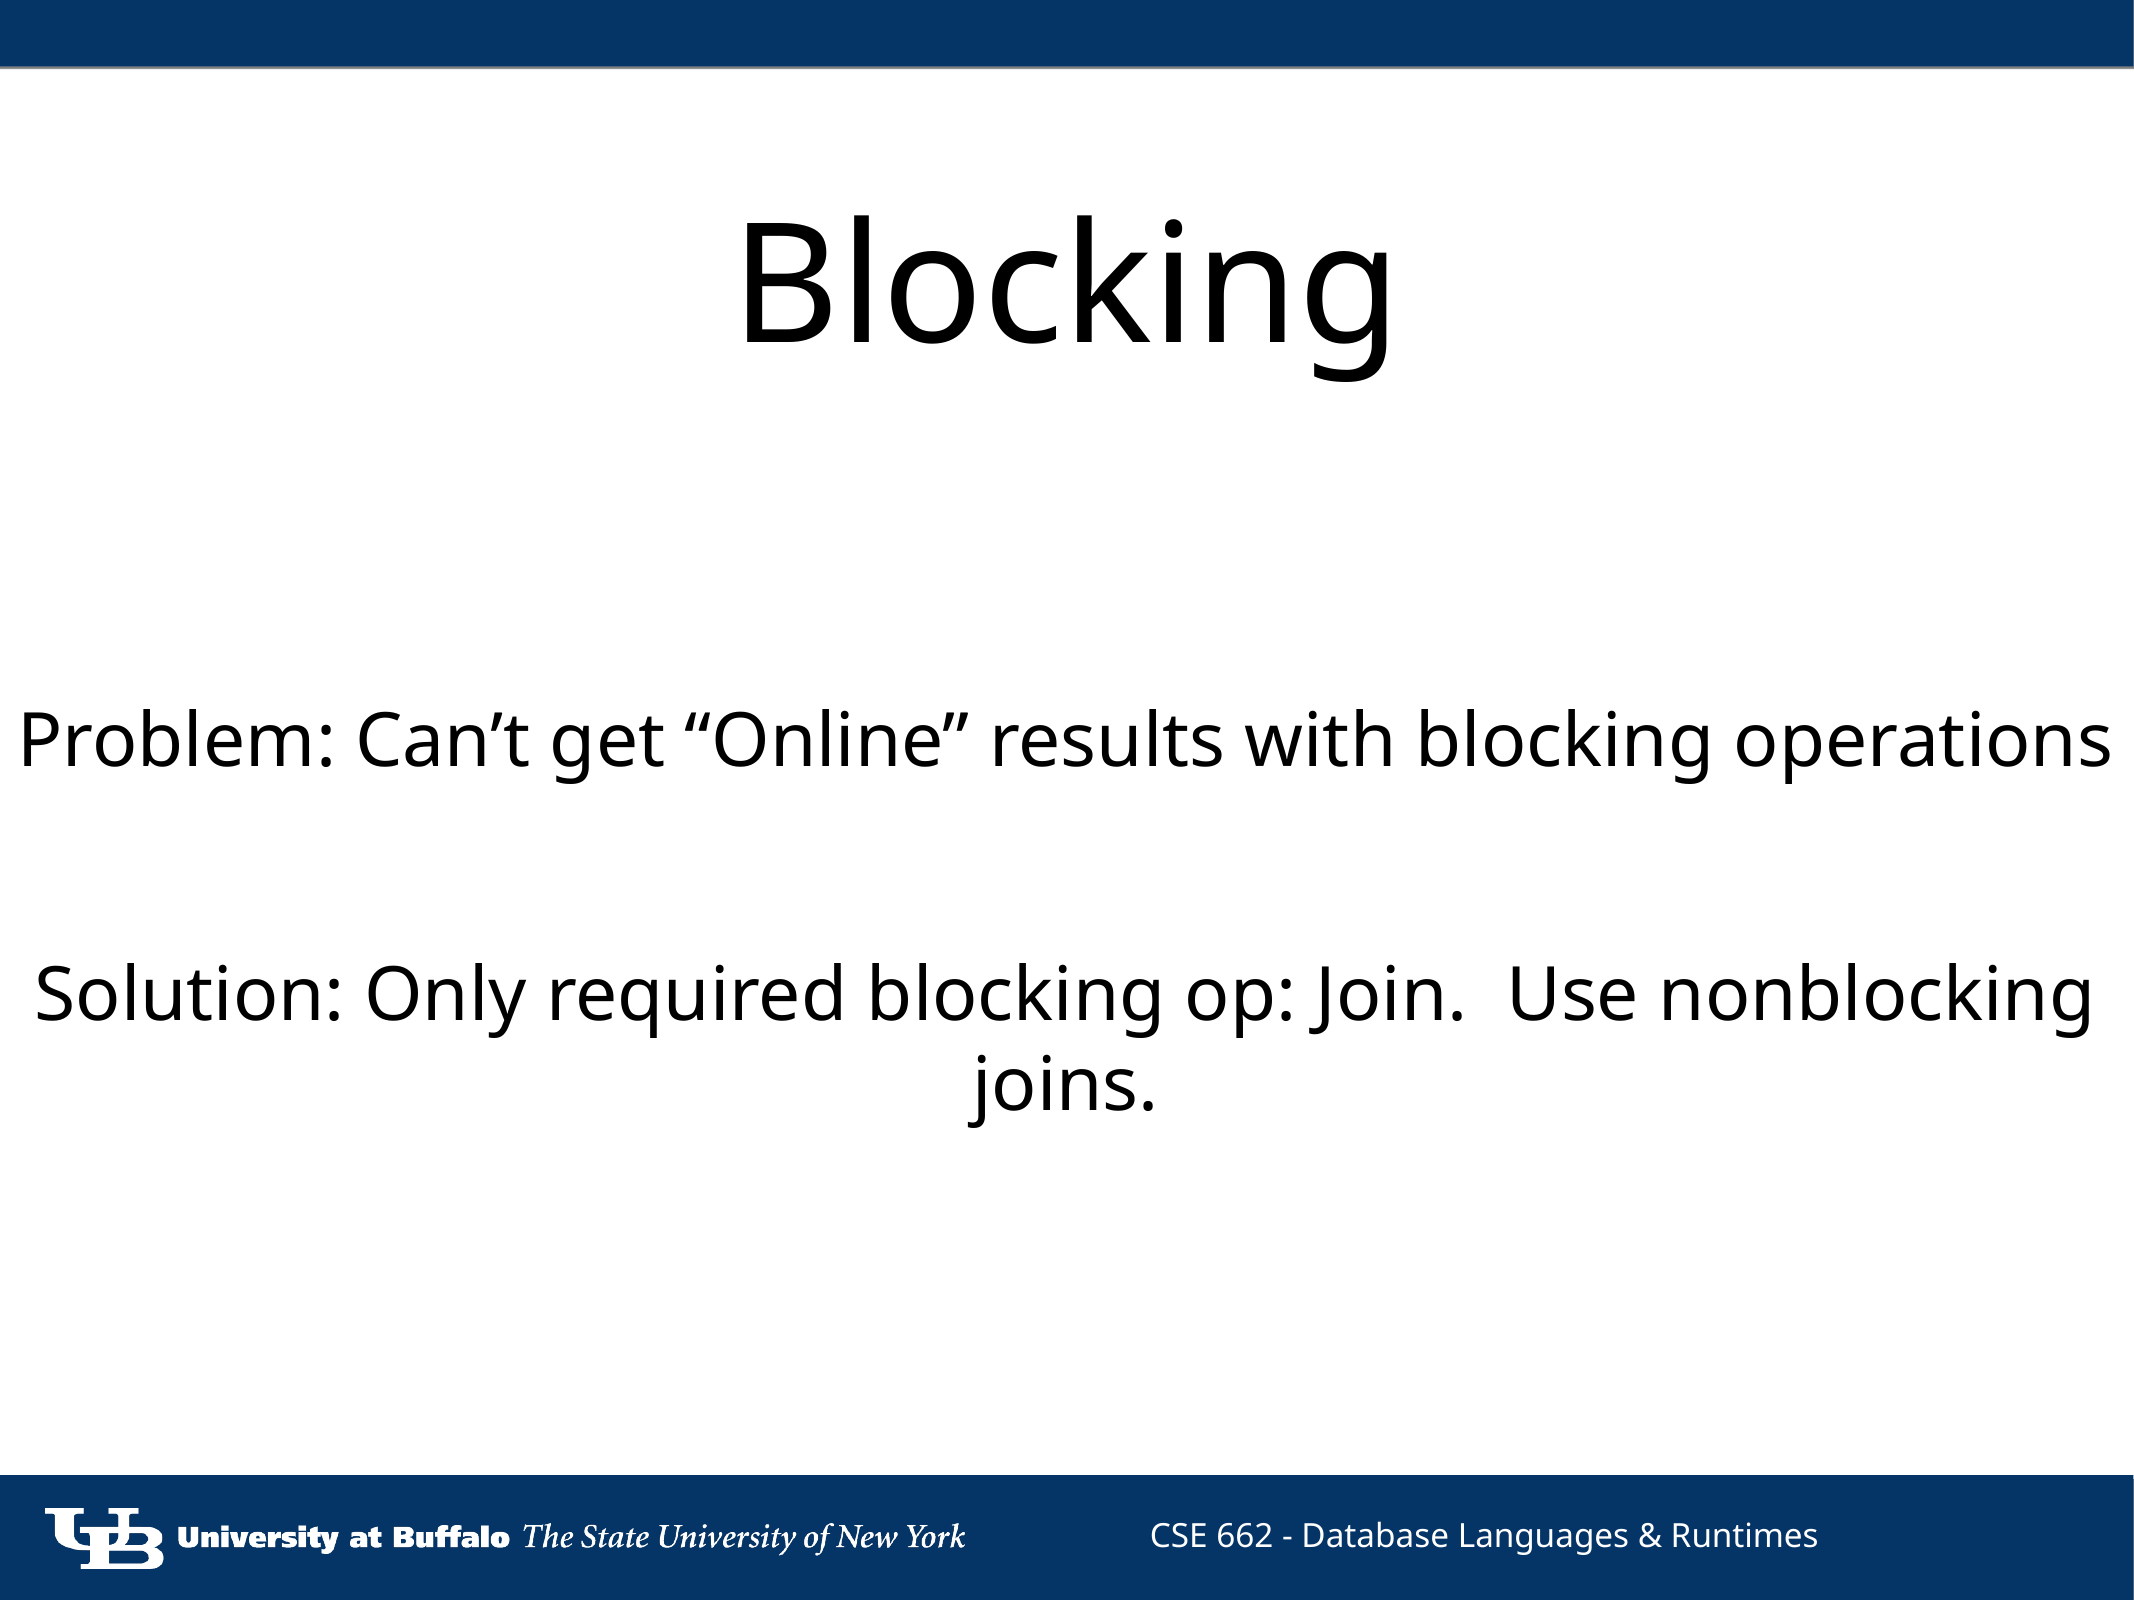

# Blocking
Problem: Can’t get “Online” results with blocking operations
Solution: Only required blocking op: Join. Use nonblocking joins.